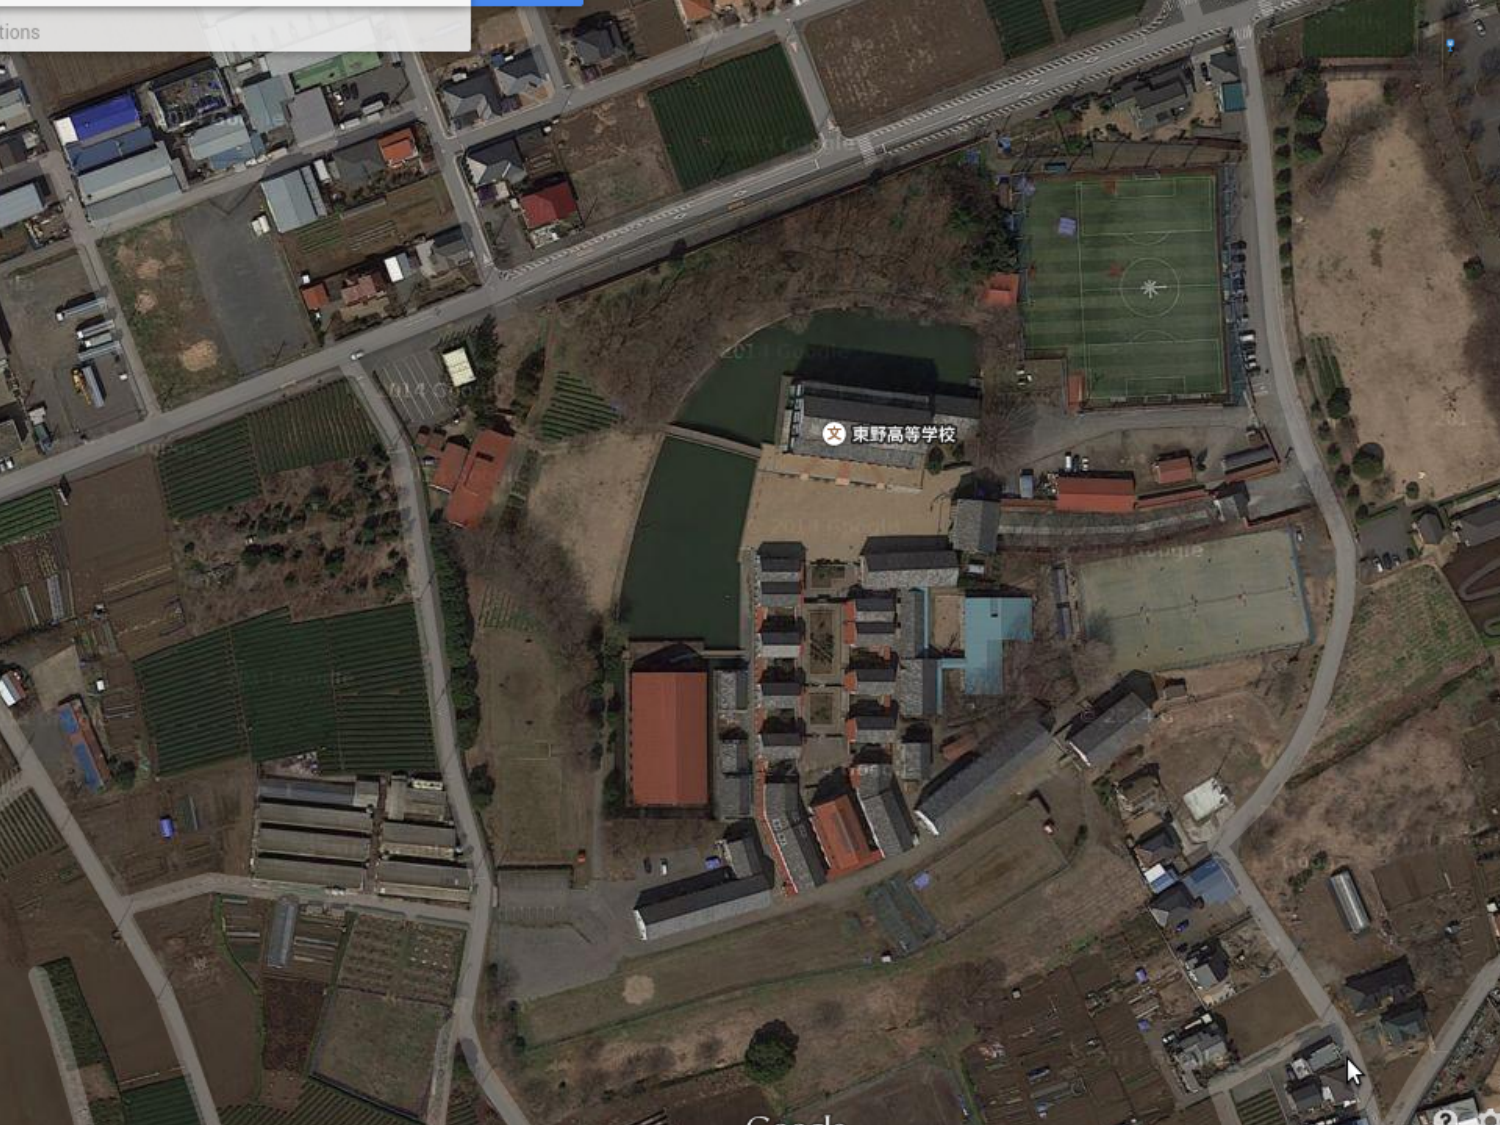

# The ridge and pond were enhanced on development
Systems Coevolving: Sciences, Service, Smarter, Cognitive
February 2016
82